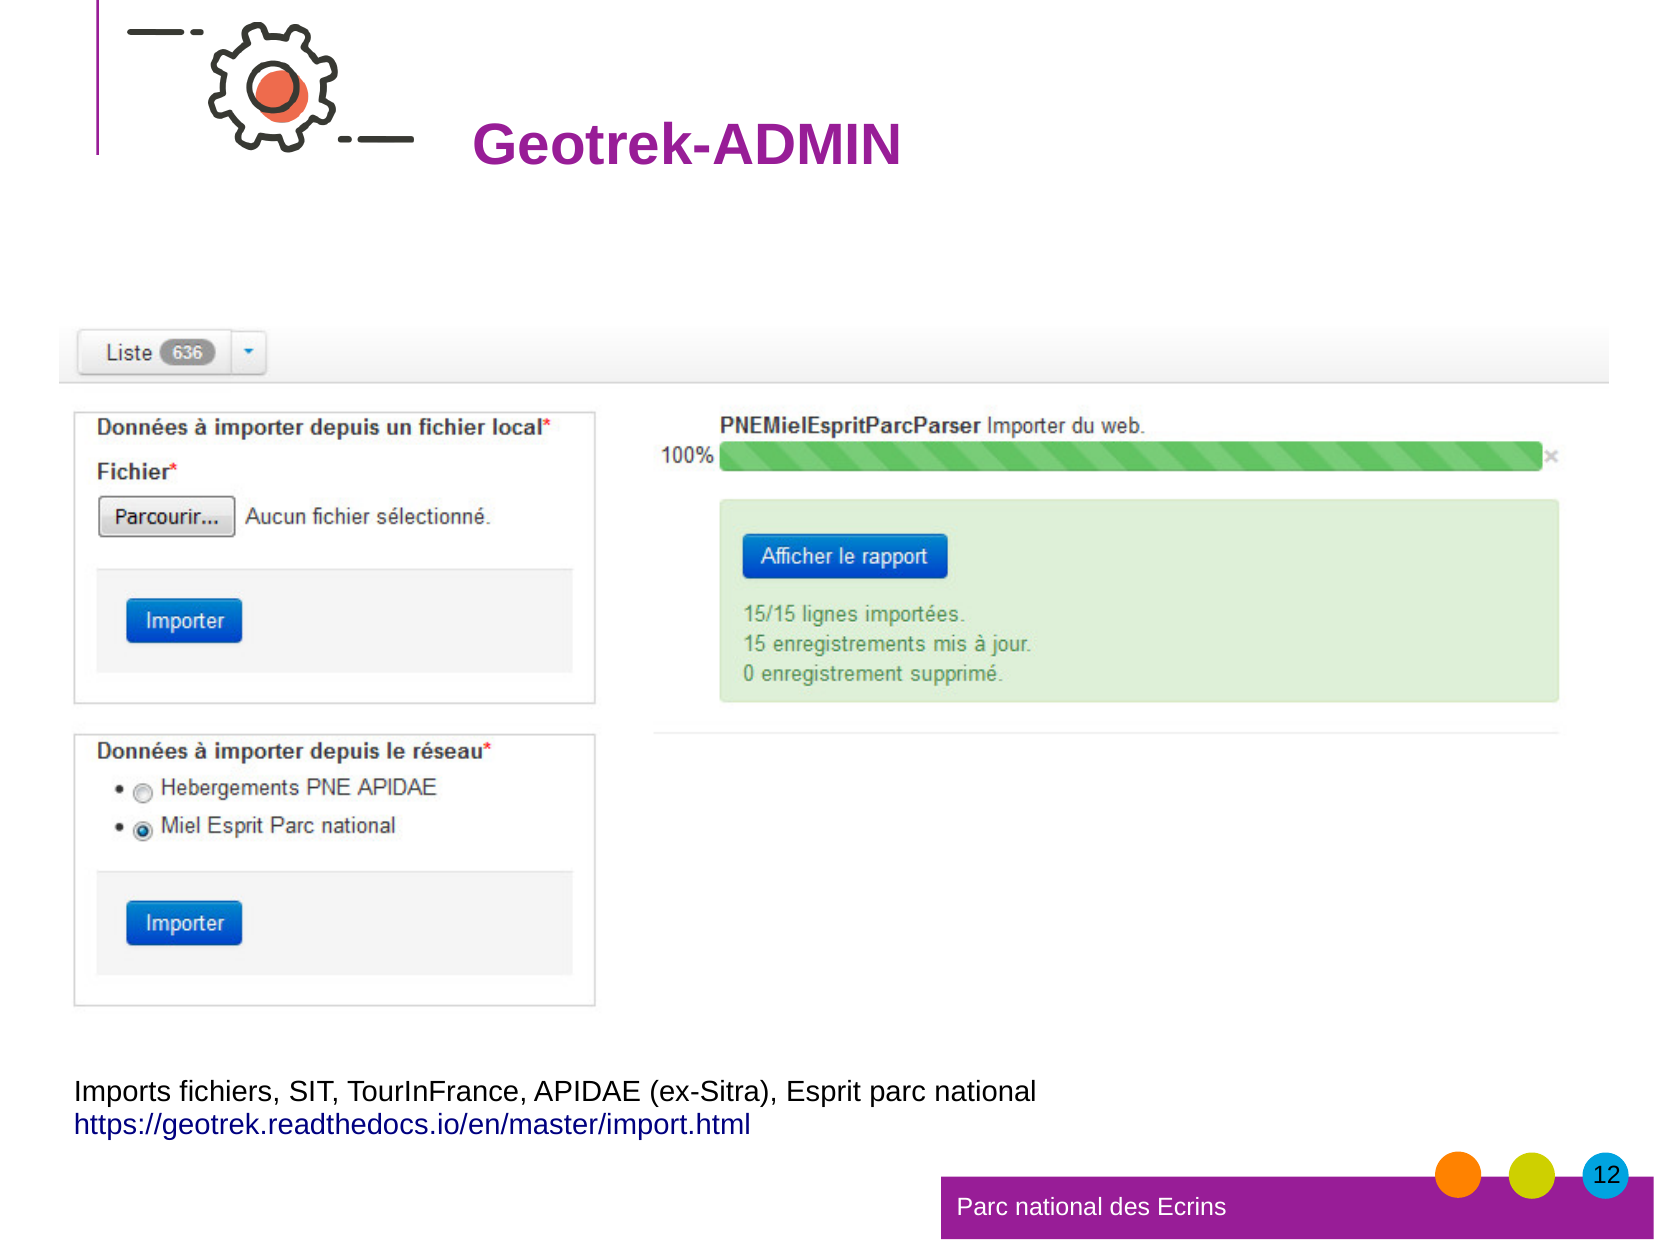

# Geotrek-ADMIN
Imports fichiers, SIT, TourInFrance, APIDAE (ex-Sitra), Esprit parc national
https://geotrek.readthedocs.io/en/master/import.html